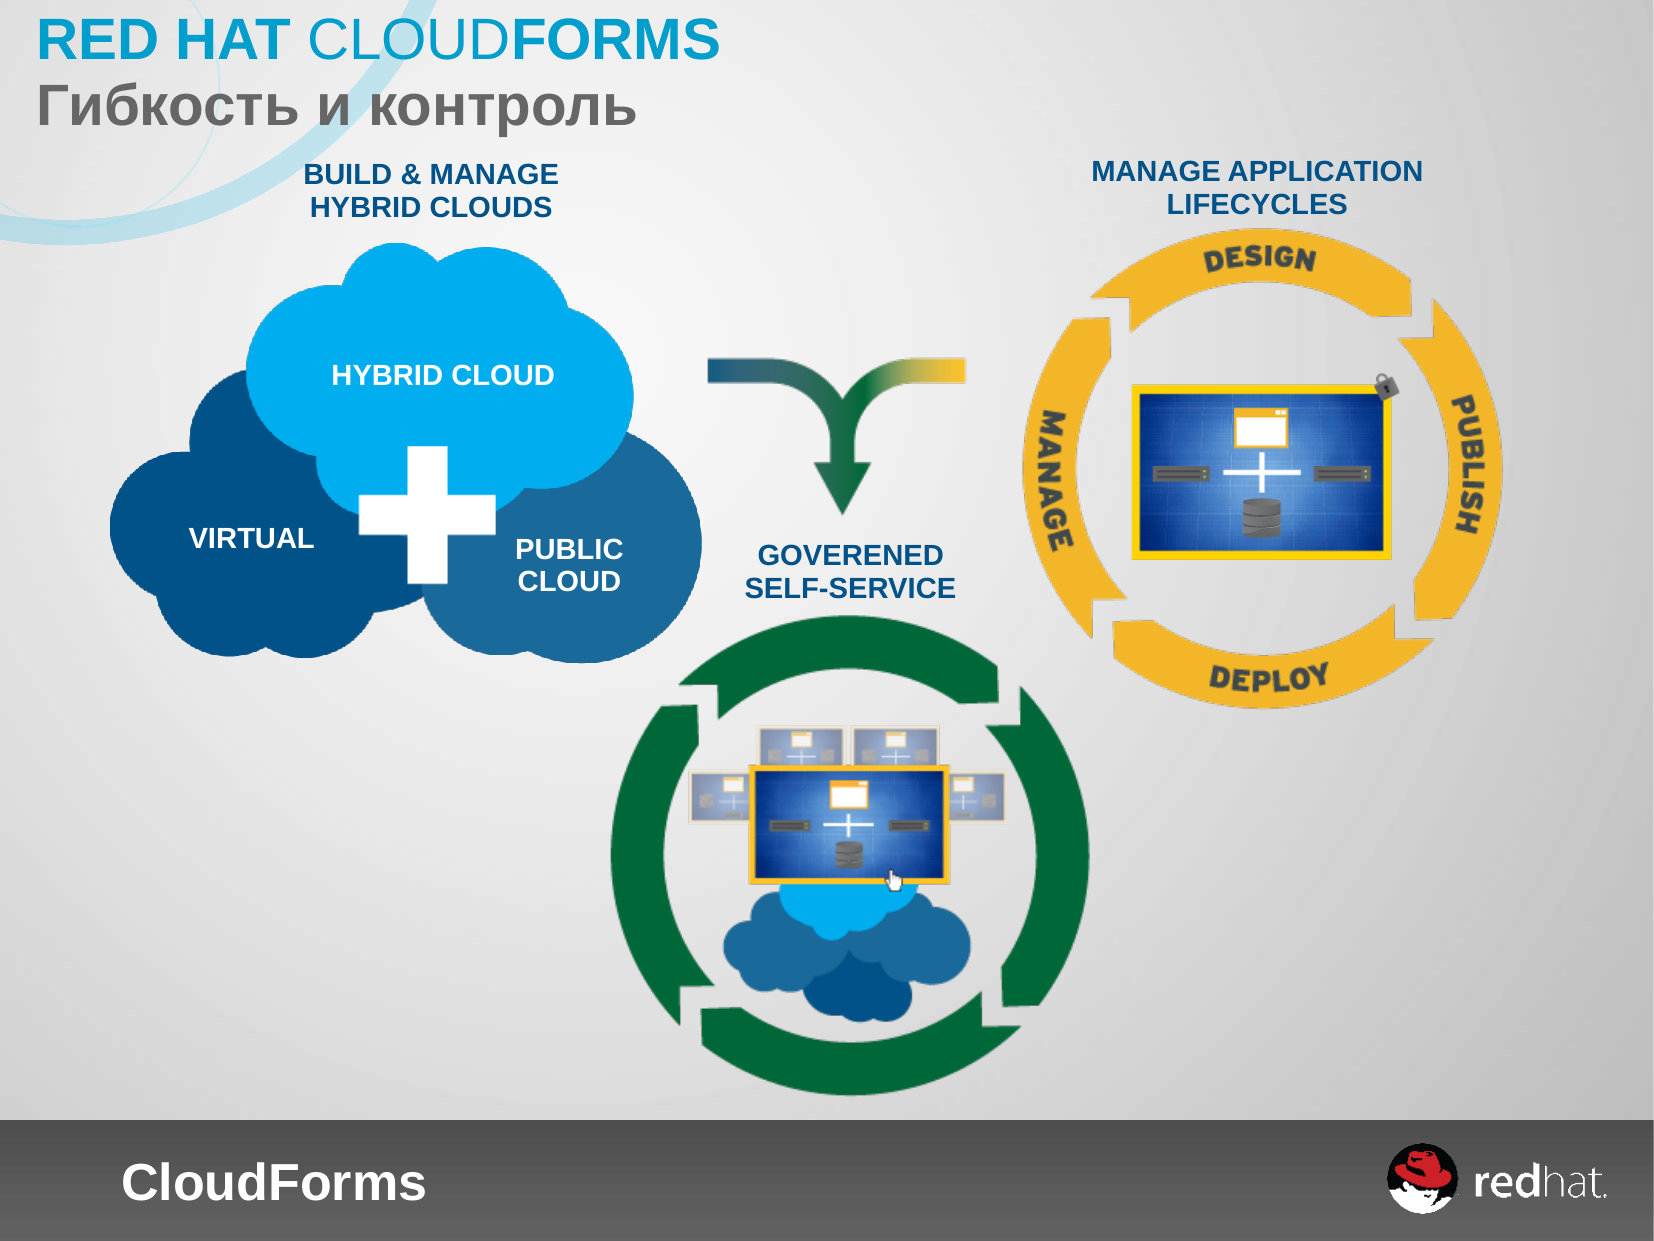

RED HAT CLOUDFORMS
Гибкость и контроль
MANAGE APPLICATION LIFECYCLES
BUILD & MANAGE
HYBRID CLOUDS
HYBRID CLOUD
VIRTUAL
PUBLIC
CLOUD
GOVERENED
SELF-SERVICE